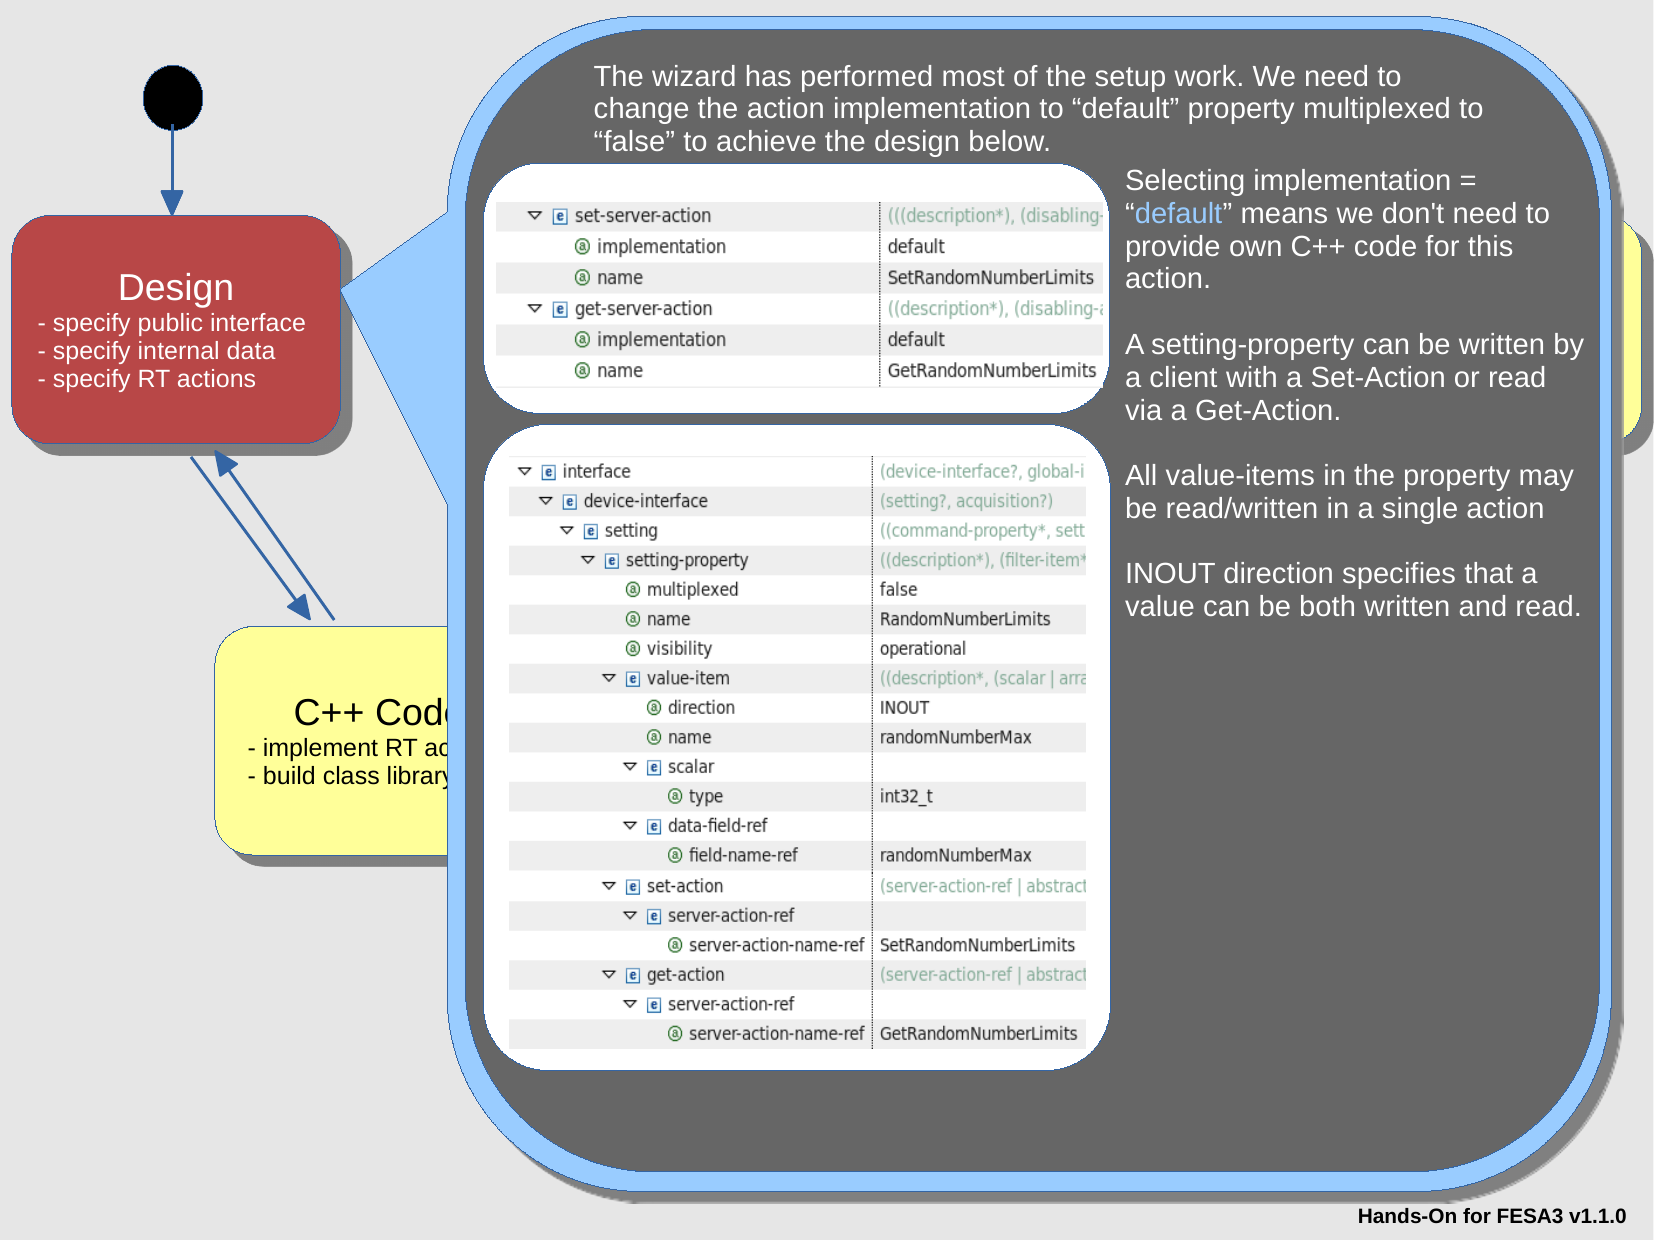

The wizard has performed most of the setup work. We need to change the action implementation to “default” property multiplexed to “false” to achieve the design below.
Selecting implementation = “default” means we don't need to provide own C++ code for this action.
A setting-property can be written by a client with a Set-Action or read via a Get-Action.
All value-items in the property may be read/written in a single action
INOUT direction specifies that a value can be both written and read.
Design
- specify public interface
- specify internal data
- specify RT actions